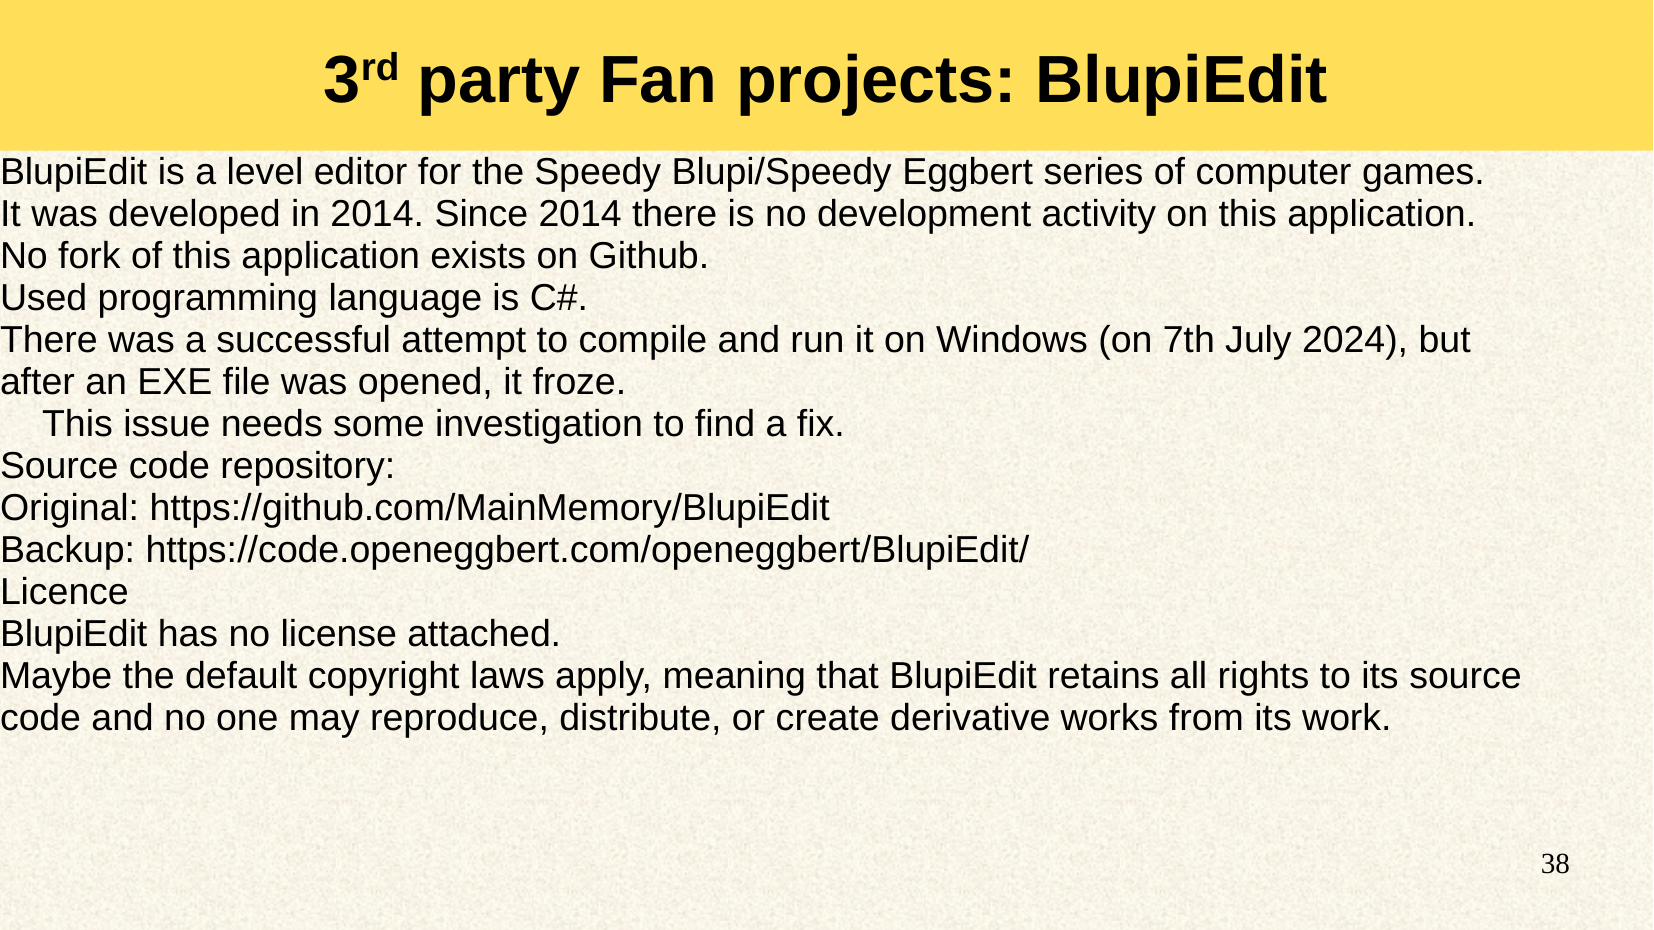

# 3rd party Fan projects: BlupiEdit
BlupiEdit is a level editor for the Speedy Blupi/Speedy Eggbert series of computer games.
It was developed in 2014. Since 2014 there is no development activity on this application.
No fork of this application exists on Github.
Used programming language is C#.
There was a successful attempt to compile and run it on Windows (on 7th July 2024), but after an EXE file was opened, it froze.
 This issue needs some investigation to find a fix.
Source code repository:
Original: https://github.com/MainMemory/BlupiEdit
Backup: https://code.openeggbert.com/openeggbert/BlupiEdit/
Licence
BlupiEdit has no license attached.
Maybe the default copyright laws apply, meaning that BlupiEdit retains all rights to its source code and no one may reproduce, distribute, or create derivative works from its work.
38